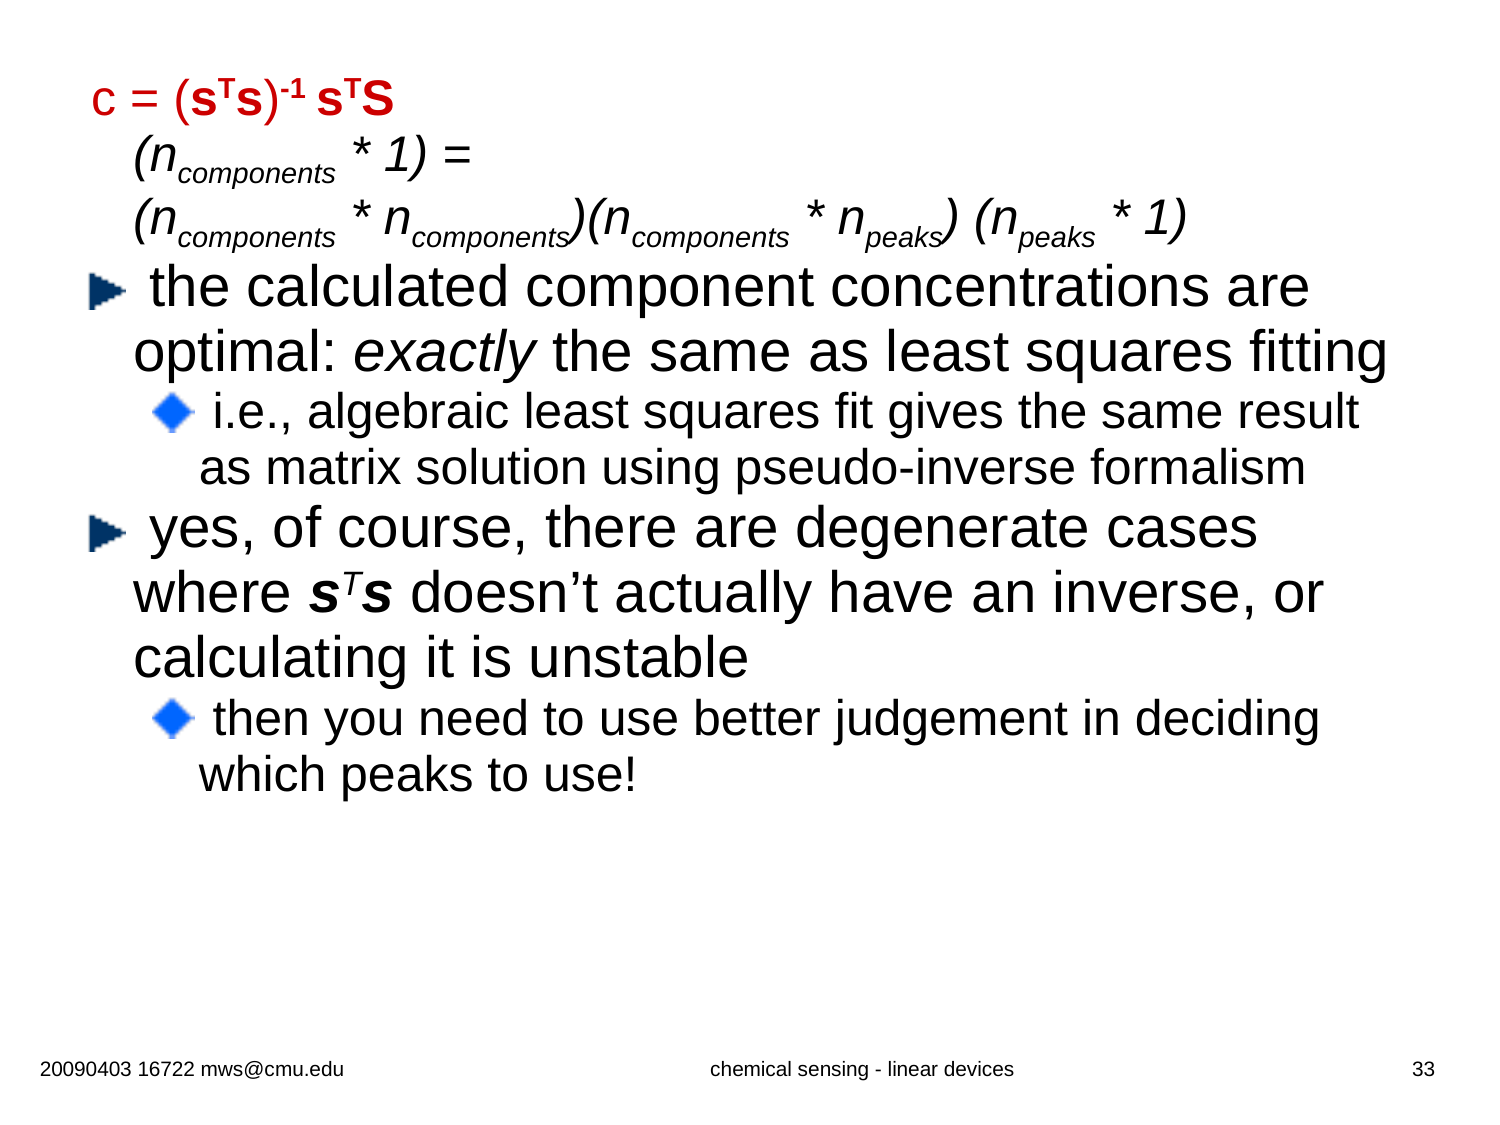

# c = (sTs)-1-sTS (ncomponents * 1) = (ncomponents * ncomponents)(ncomponents * npeaks) (npeaks * 1)
 the calculated component concentrations are optimal: exactly the same as least squares fitting
 i.e., algebraic least squares fit gives the same result
as matrix solution using pseudo-inverse formalism
 yes, of course, there are degenerate cases where sTs doesn’t actually have an inverse, or calculating it is unstable
 then you need to use better judgement in deciding which peaks to use!
20090403 16722 mws@cmu.edu
chemical sensing - linear devices
33